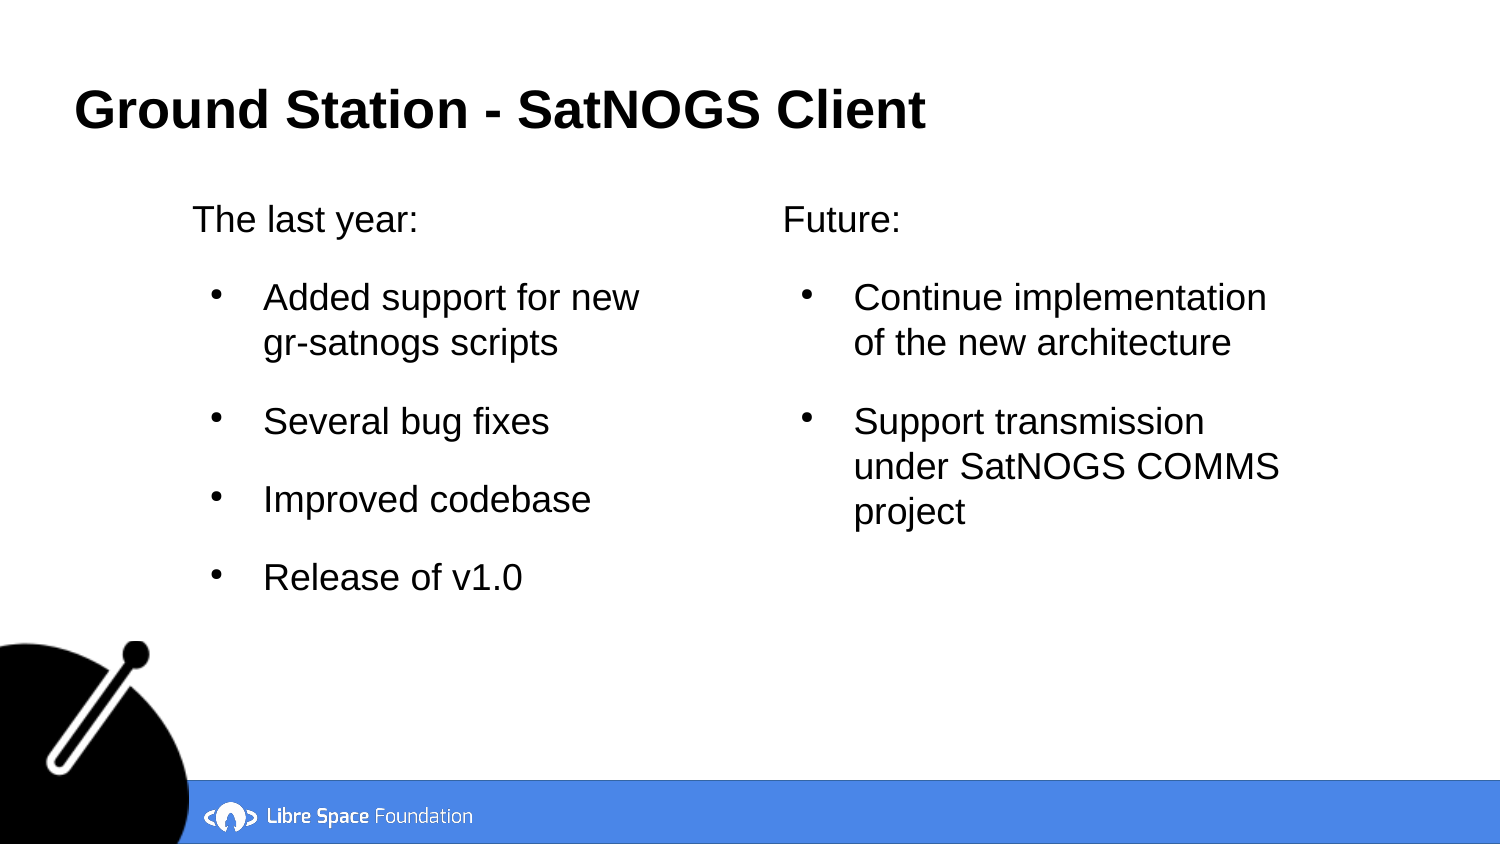

# Ground Station - SatNOGS Client
The last year:
Added support for new
gr-satnogs scripts
Several bug fixes
Improved codebase
Release of v1.0
Future:
Continue implementation of the new architecture
Support transmission under SatNOGS COMMS project